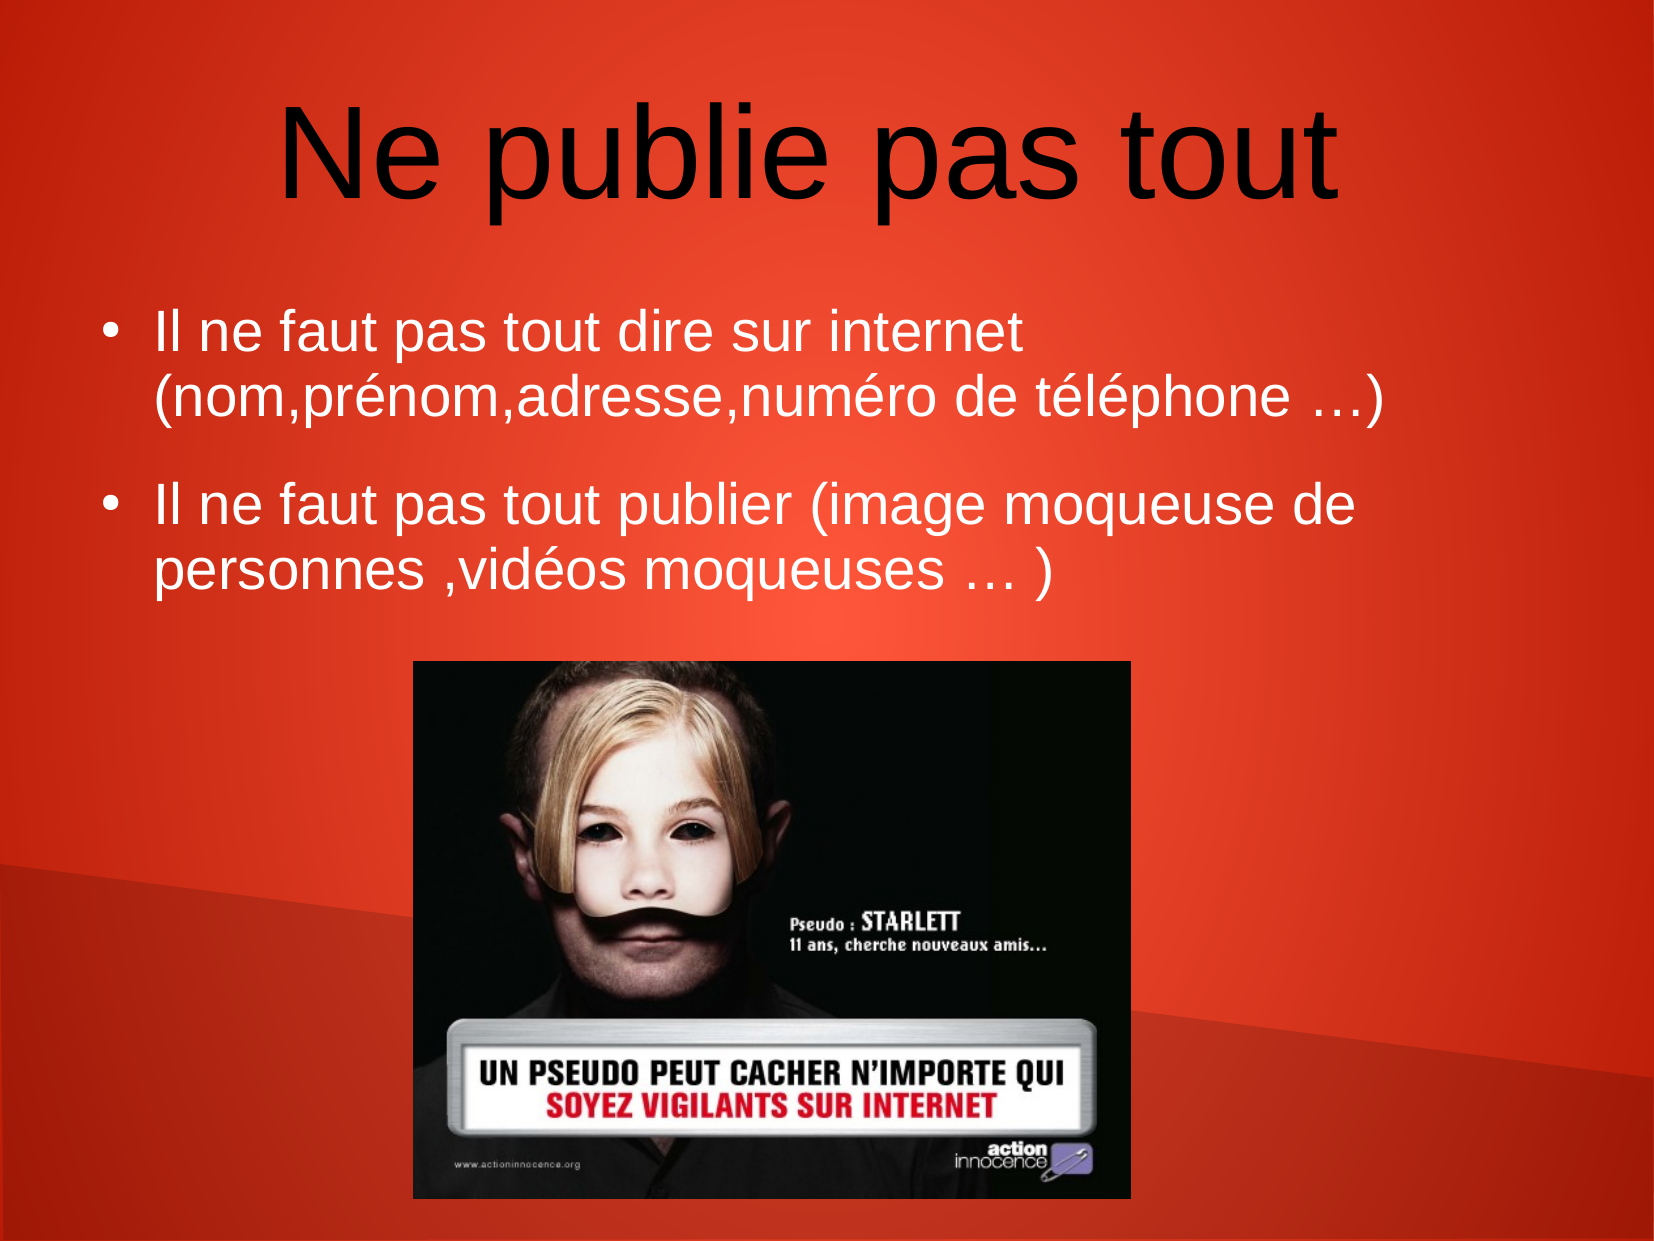

# Ne publie pas tout
Il ne faut pas tout dire sur internet (nom,prénom,adresse,numéro de téléphone …)
Il ne faut pas tout publier (image moqueuse de personnes ,vidéos moqueuses … )